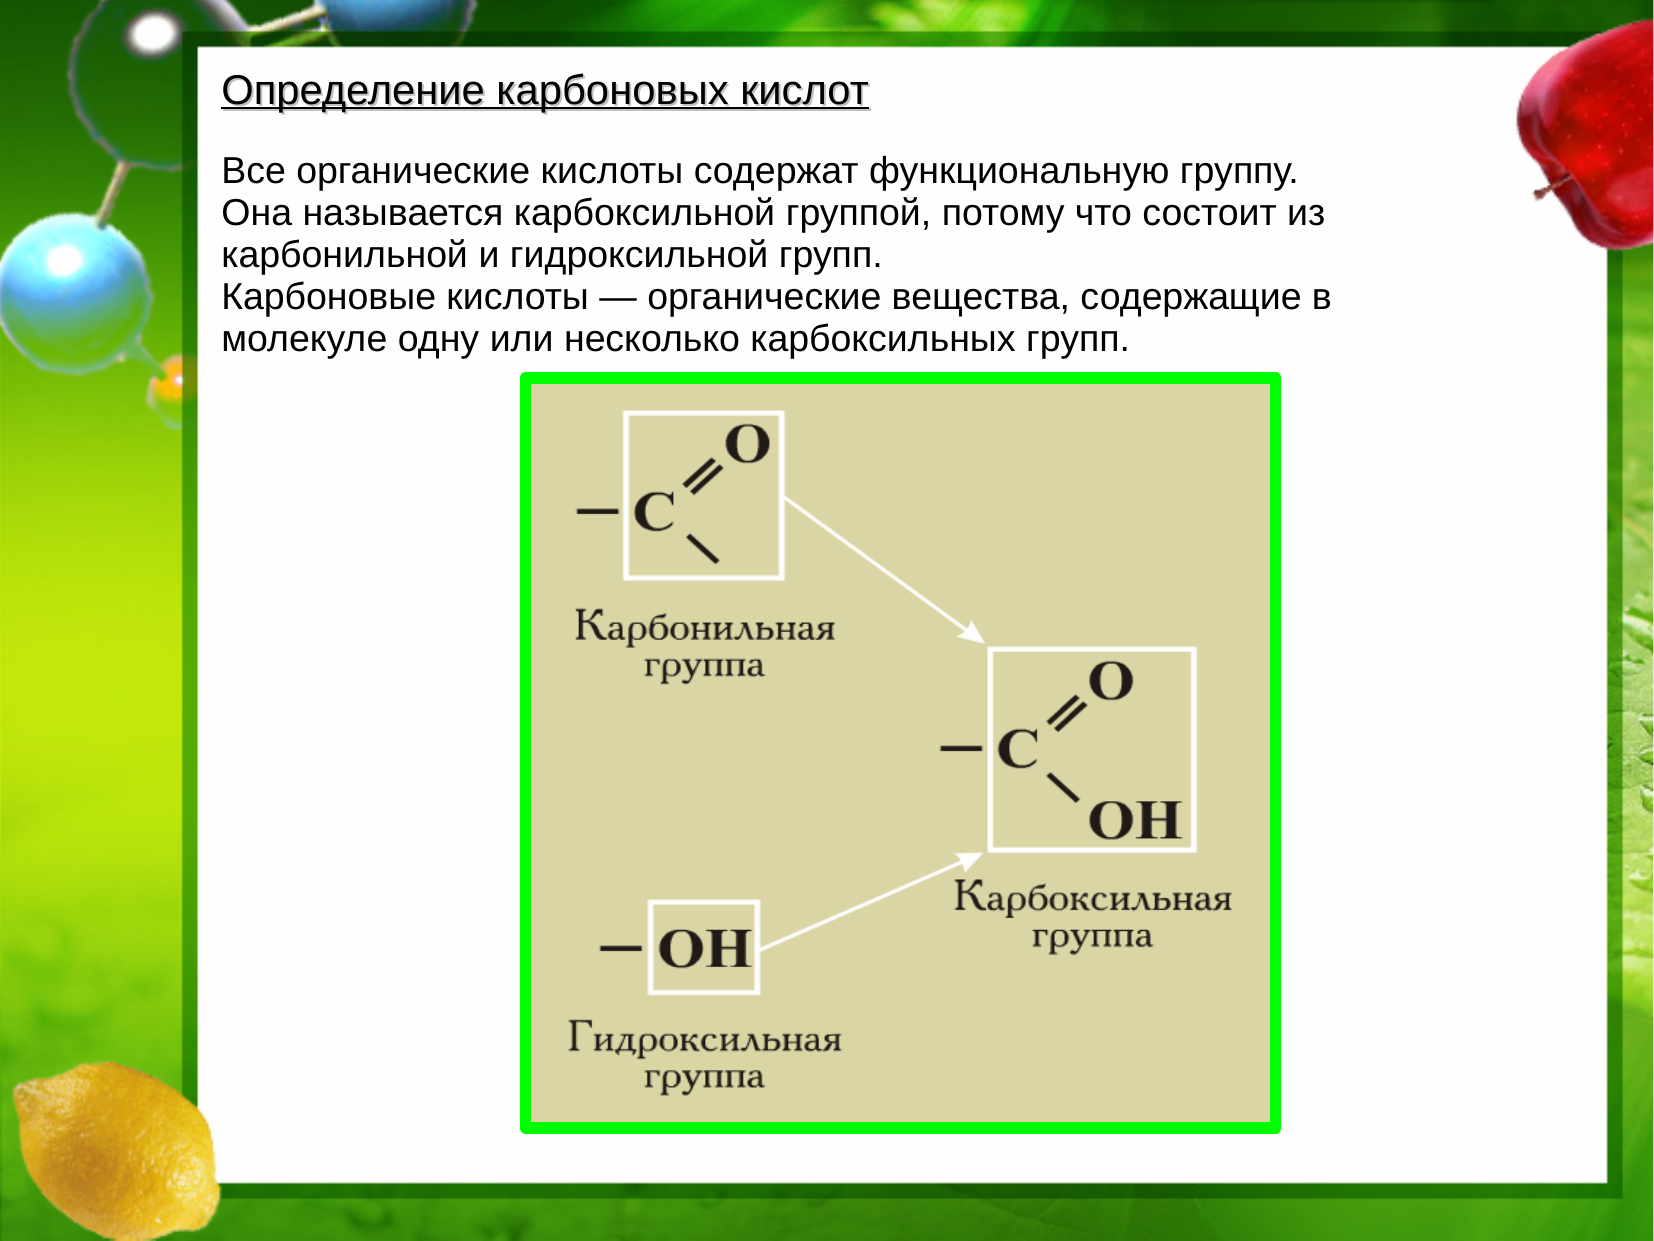

Определение карбоновых кислот
Все органические кислоты содержат функциональную группу.
Она называется карбоксильной группой, потому что состоит из
карбонильной и гидроксильной групп.
Карбоновые кислоты — органические вещества, содержащие в
молекуле одну или несколько карбоксильных групп.